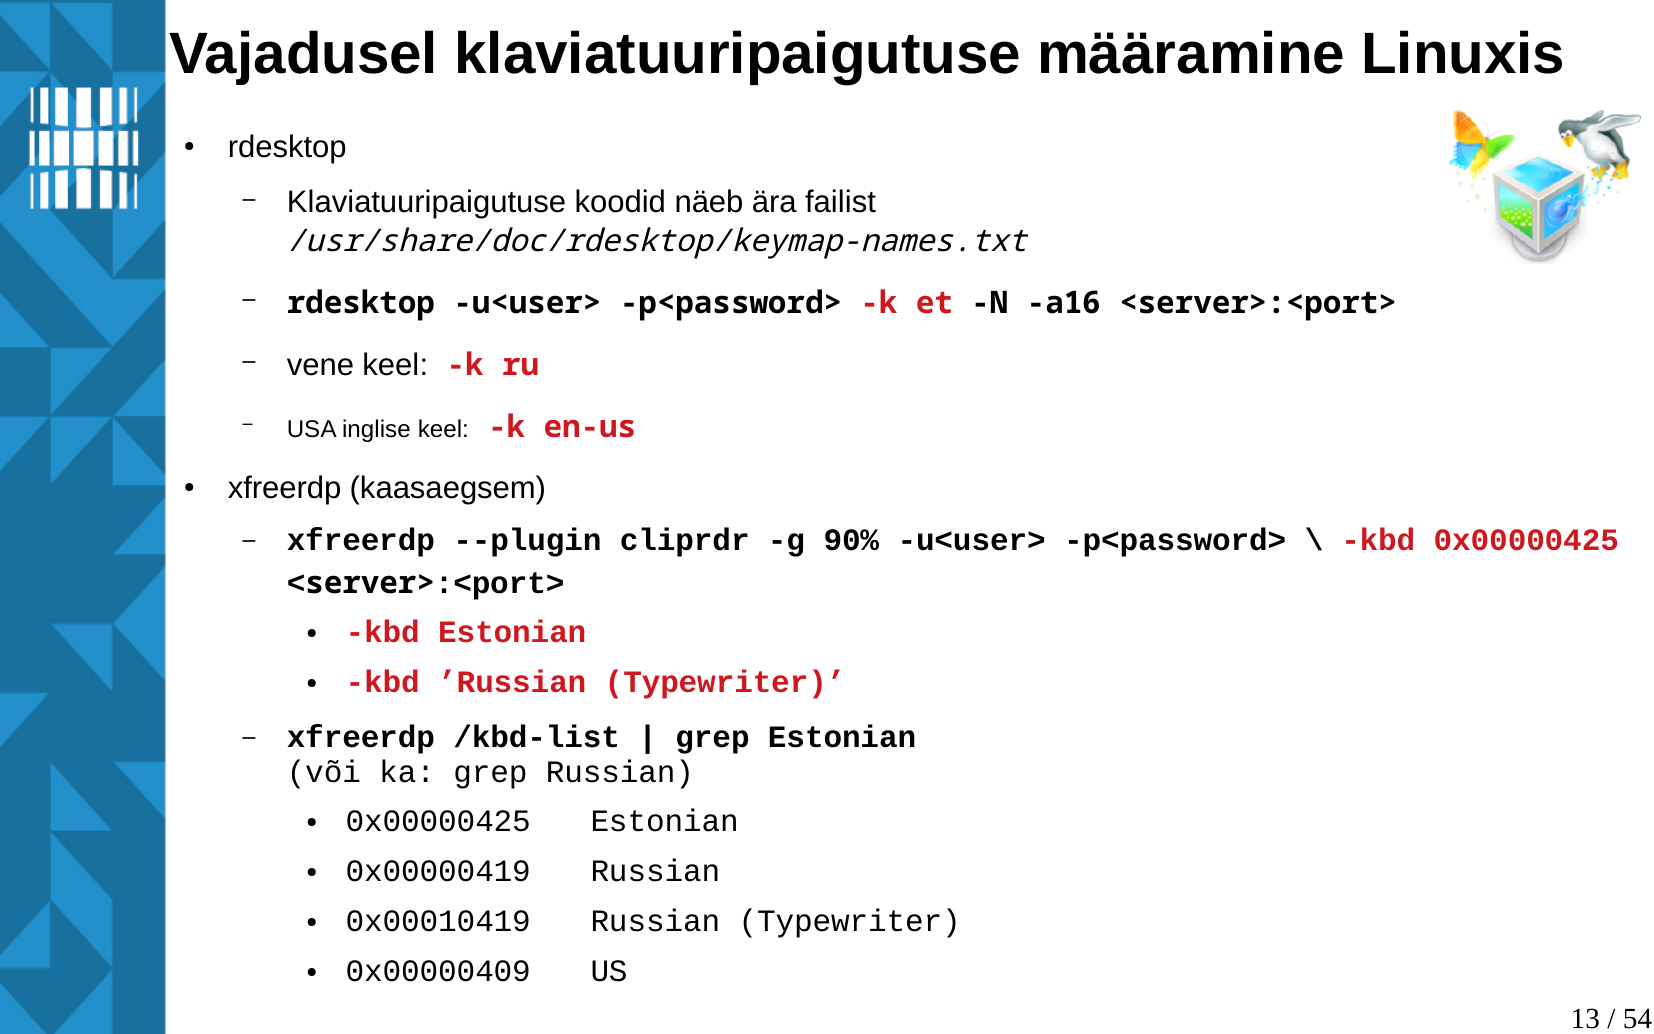

# Vajadusel klaviatuuripaigutuse määramine Linuxis
rdesktop
Klaviatuuripaigutuse koodid näeb ära failist
/usr/share/doc/rdesktop/keymap-names.txt
rdesktop -u<user> -p<password> -k et -N -a16 <server>:<port>
vene keel: -k ru
USA inglise keel: -k en-us
xfreerdp (kaasaegsem)
xfreerdp --plugin cliprdr -g 90% -u<user> -p<password> \ -kbd 0x00000425 <server>:<port>
-kbd Estonian
-kbd ’Russian (Typewriter)’
xfreerdp /kbd-list | grep Estonian
(või ka: grep Russian)
0x00000425	Estonian
0x00000419	Russian
0x00010419	Russian (Typewriter)
0x00000409	US
13